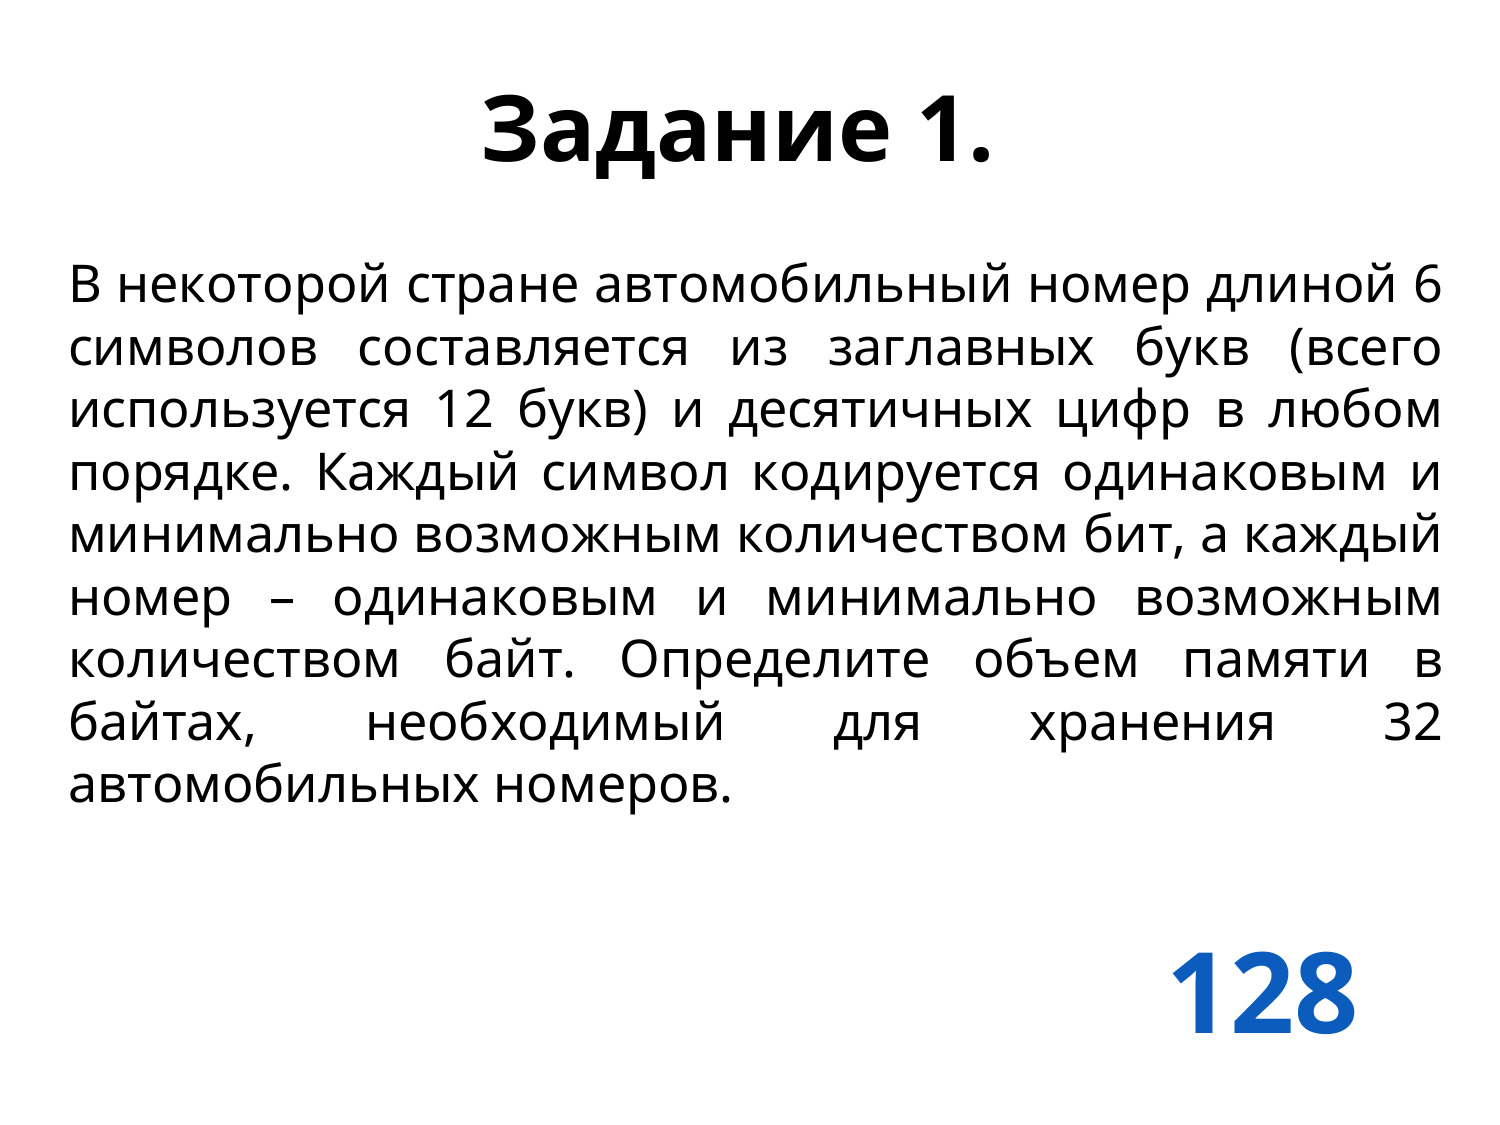

# Задание 1.
В некоторой стране автомобильный номер длиной 6 символов составляется из заглавных букв (всего используется 12 букв) и десятичных цифр в любом порядке. Каждый символ кодируется одинаковым и минимально возможным количеством бит, а каждый номер – одинаковым и минимально возможным количеством байт. Определите объем памяти в байтах, необходимый для хранения 32 автомобильных номеров.
128